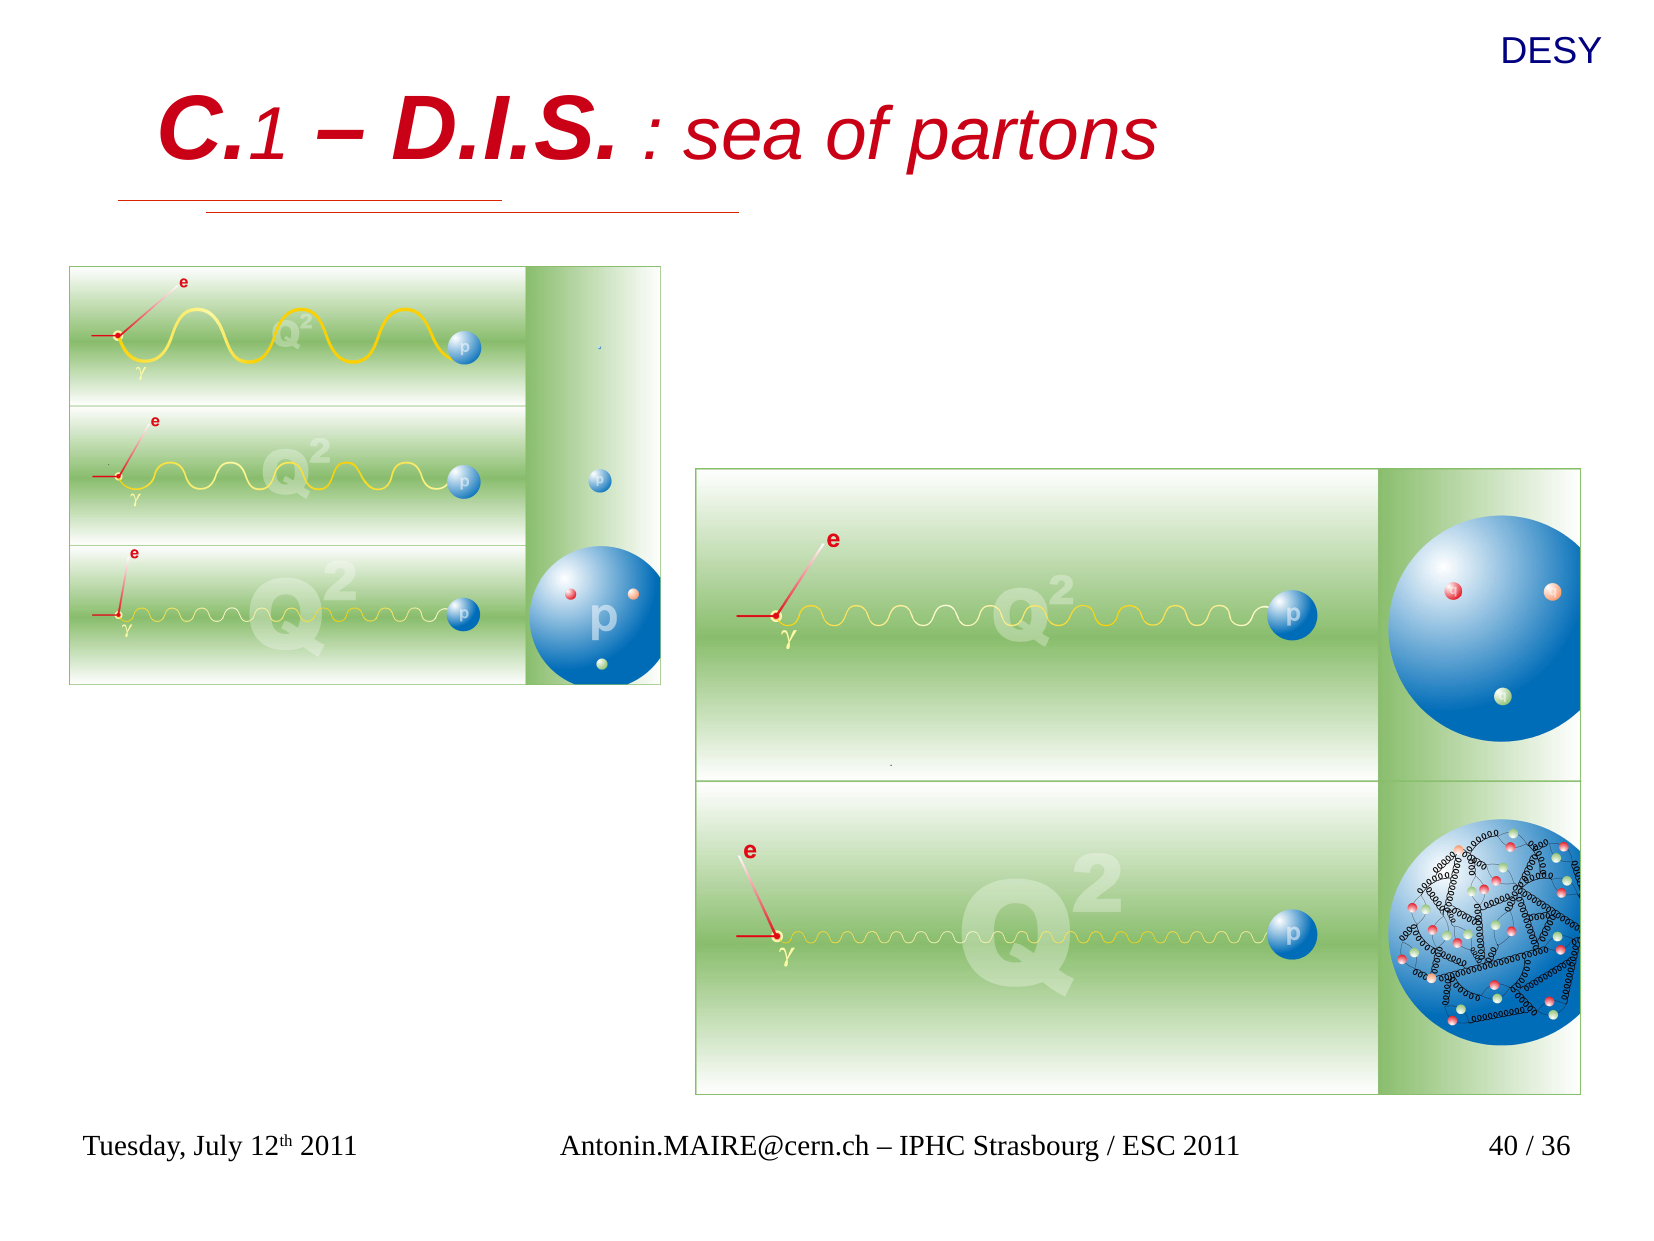

DESY
# C.1 – D.I.S. : sea of partons
Mon, March 31st, 2008
Antonin Maire - IPHC Strasbourg / AliceWeek Apr. 08
40